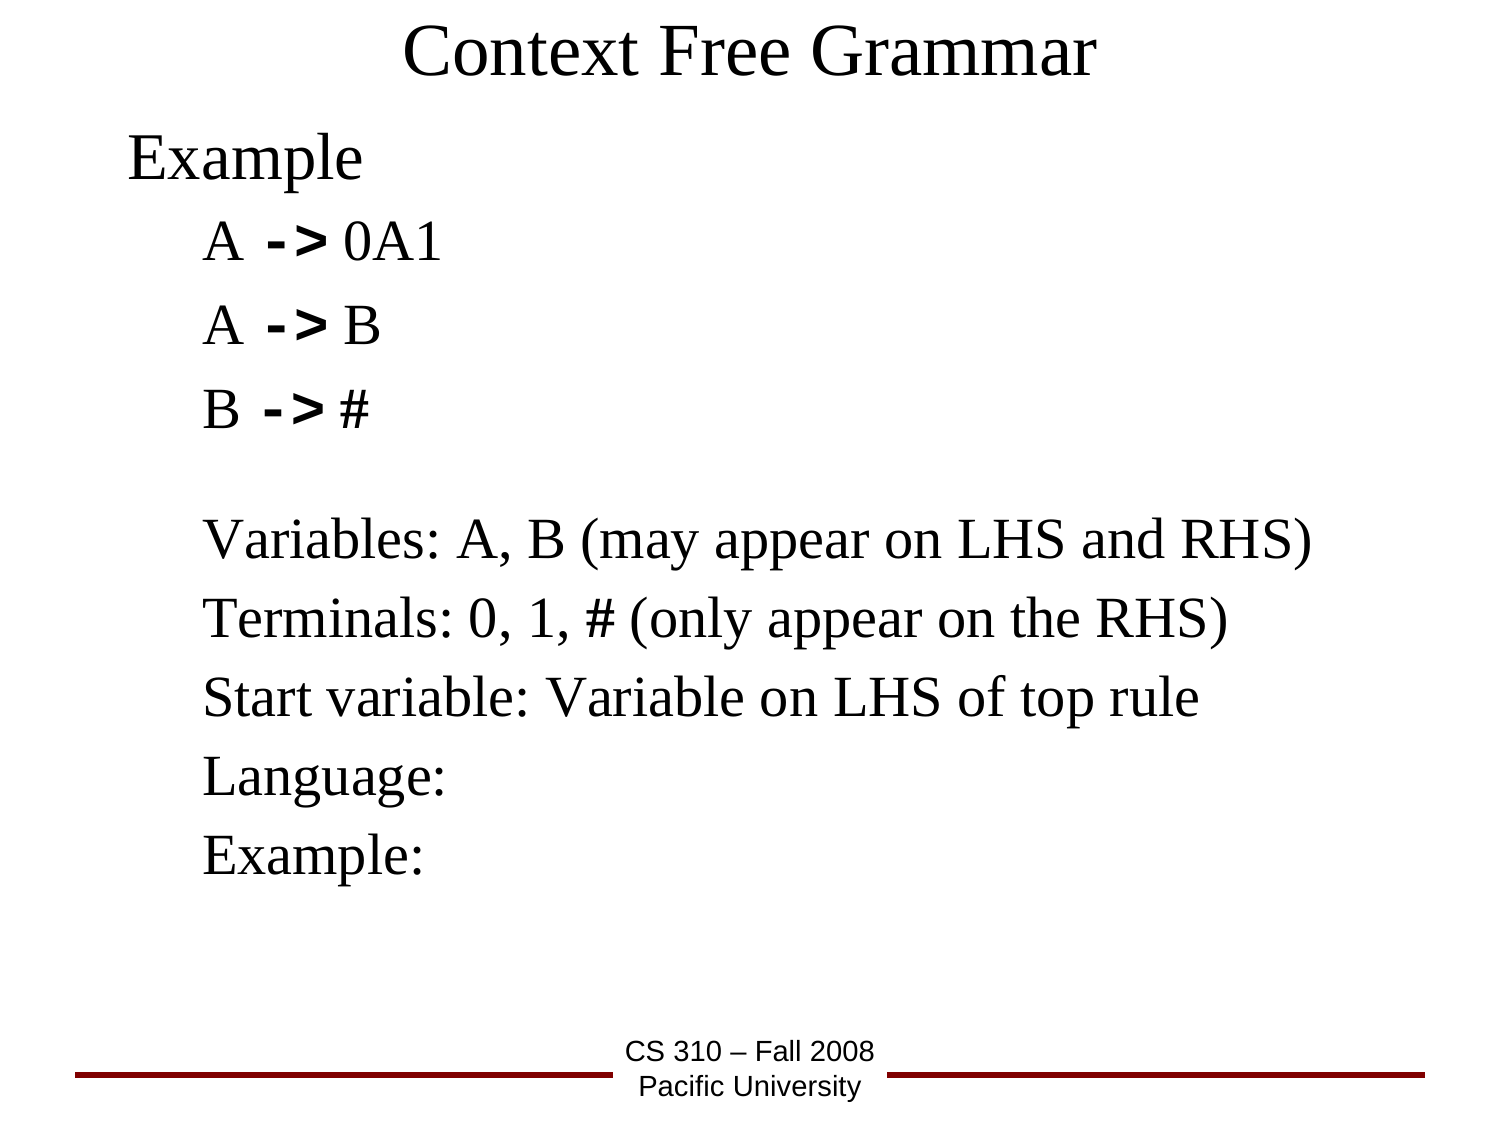

# Context Free Grammar
Example
A -> 0A1
A -> B
B -> #
Variables: A, B (may appear on LHS and RHS)
Terminals: 0, 1, # (only appear on the RHS)
Start variable: Variable on LHS of top rule
Language:
Example: